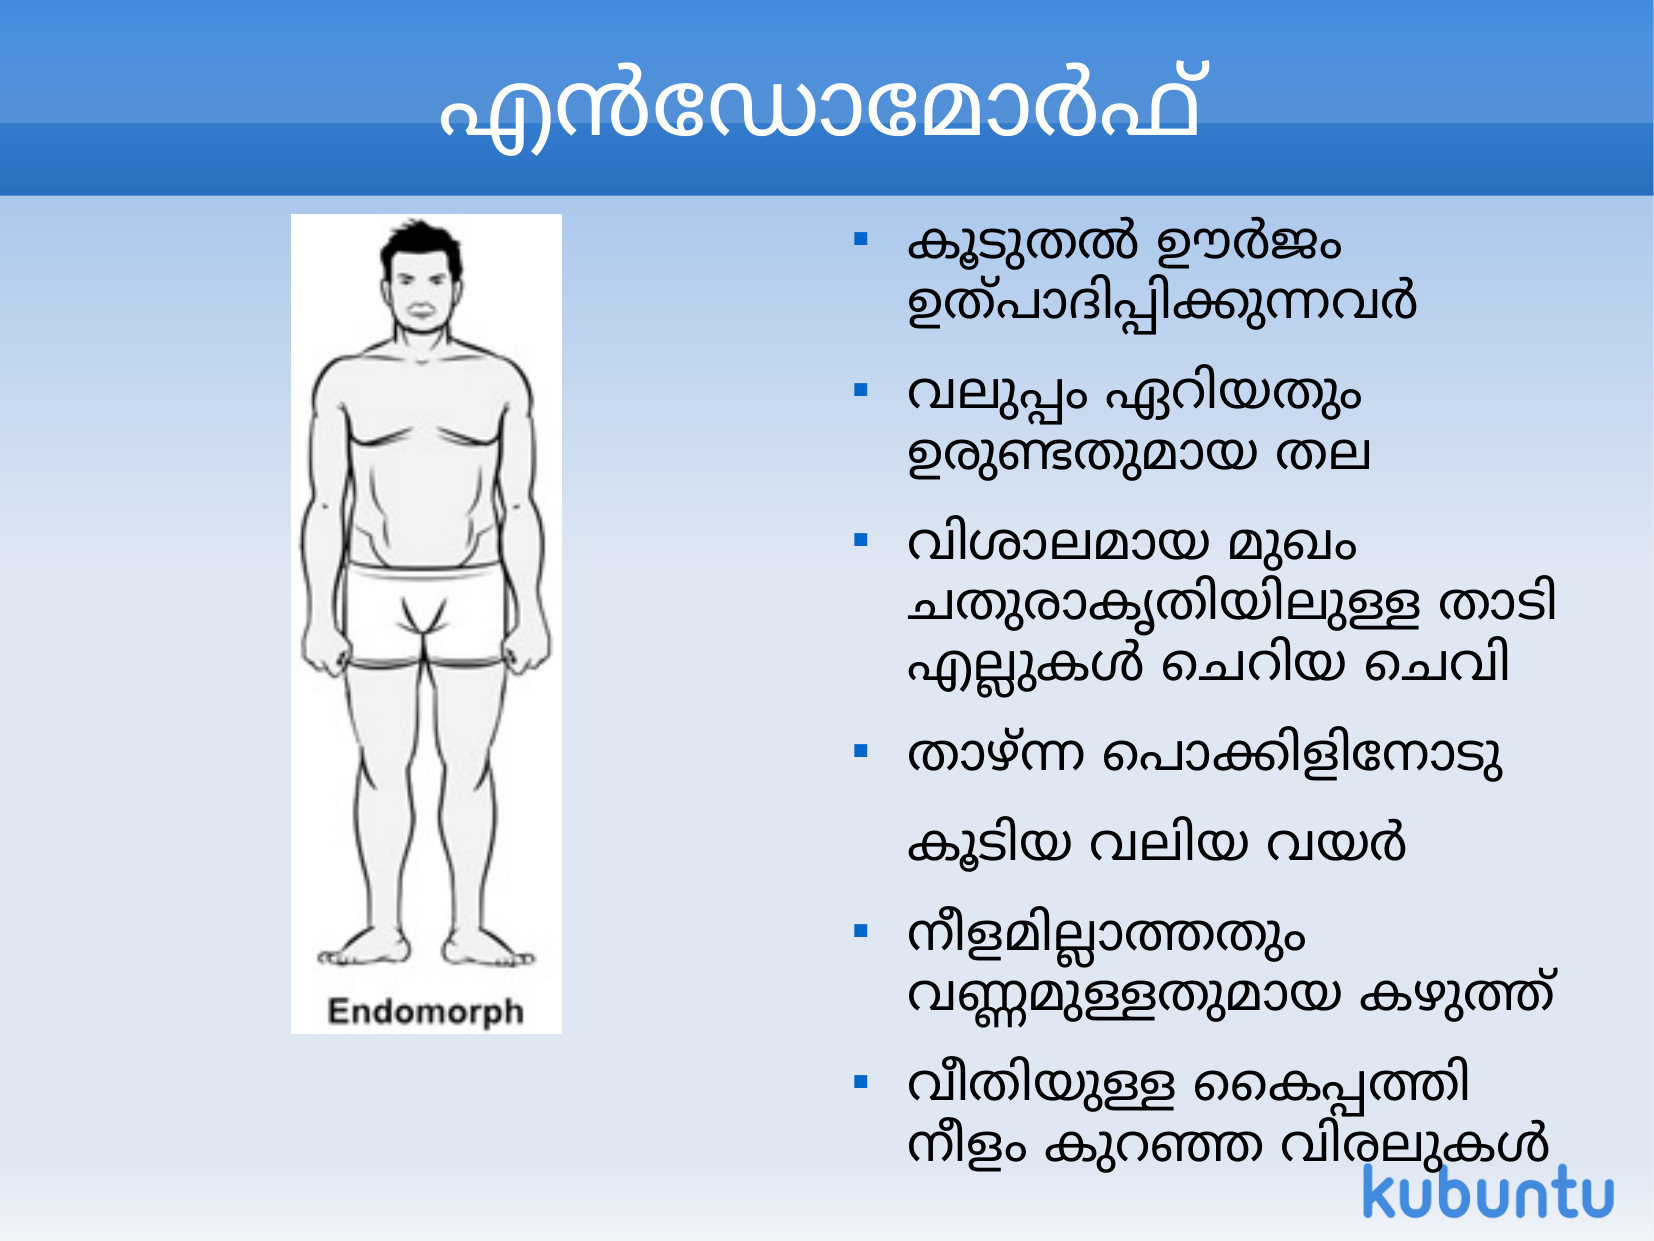

# എന്‍ഡോമോര്‍ഫ്
കൂടുതല്‍ ഊര്‍ജം ഉത്പാദിപ്പിക്കുന്നവര്‍
വലുപ്പം ഏറിയതും ഉരുണ്ടതുമായ തല
വിശാലമായ മുഖം ചതുരാകൃതിയിലുള്ള താടി എല്ലുകള്‍ ചെറിയ ചെവി
താഴ്ന്ന പൊക്കിളിനോടു
കൂടിയ വലിയ വയര്‍
നീളമില്ലാത്തതും വണ്ണമുള്ളതുമായ കഴുത്ത്
വീതിയുള്ള കൈപ്പത്തി നീളം കുറഞ്ഞ വിരലുകള്‍